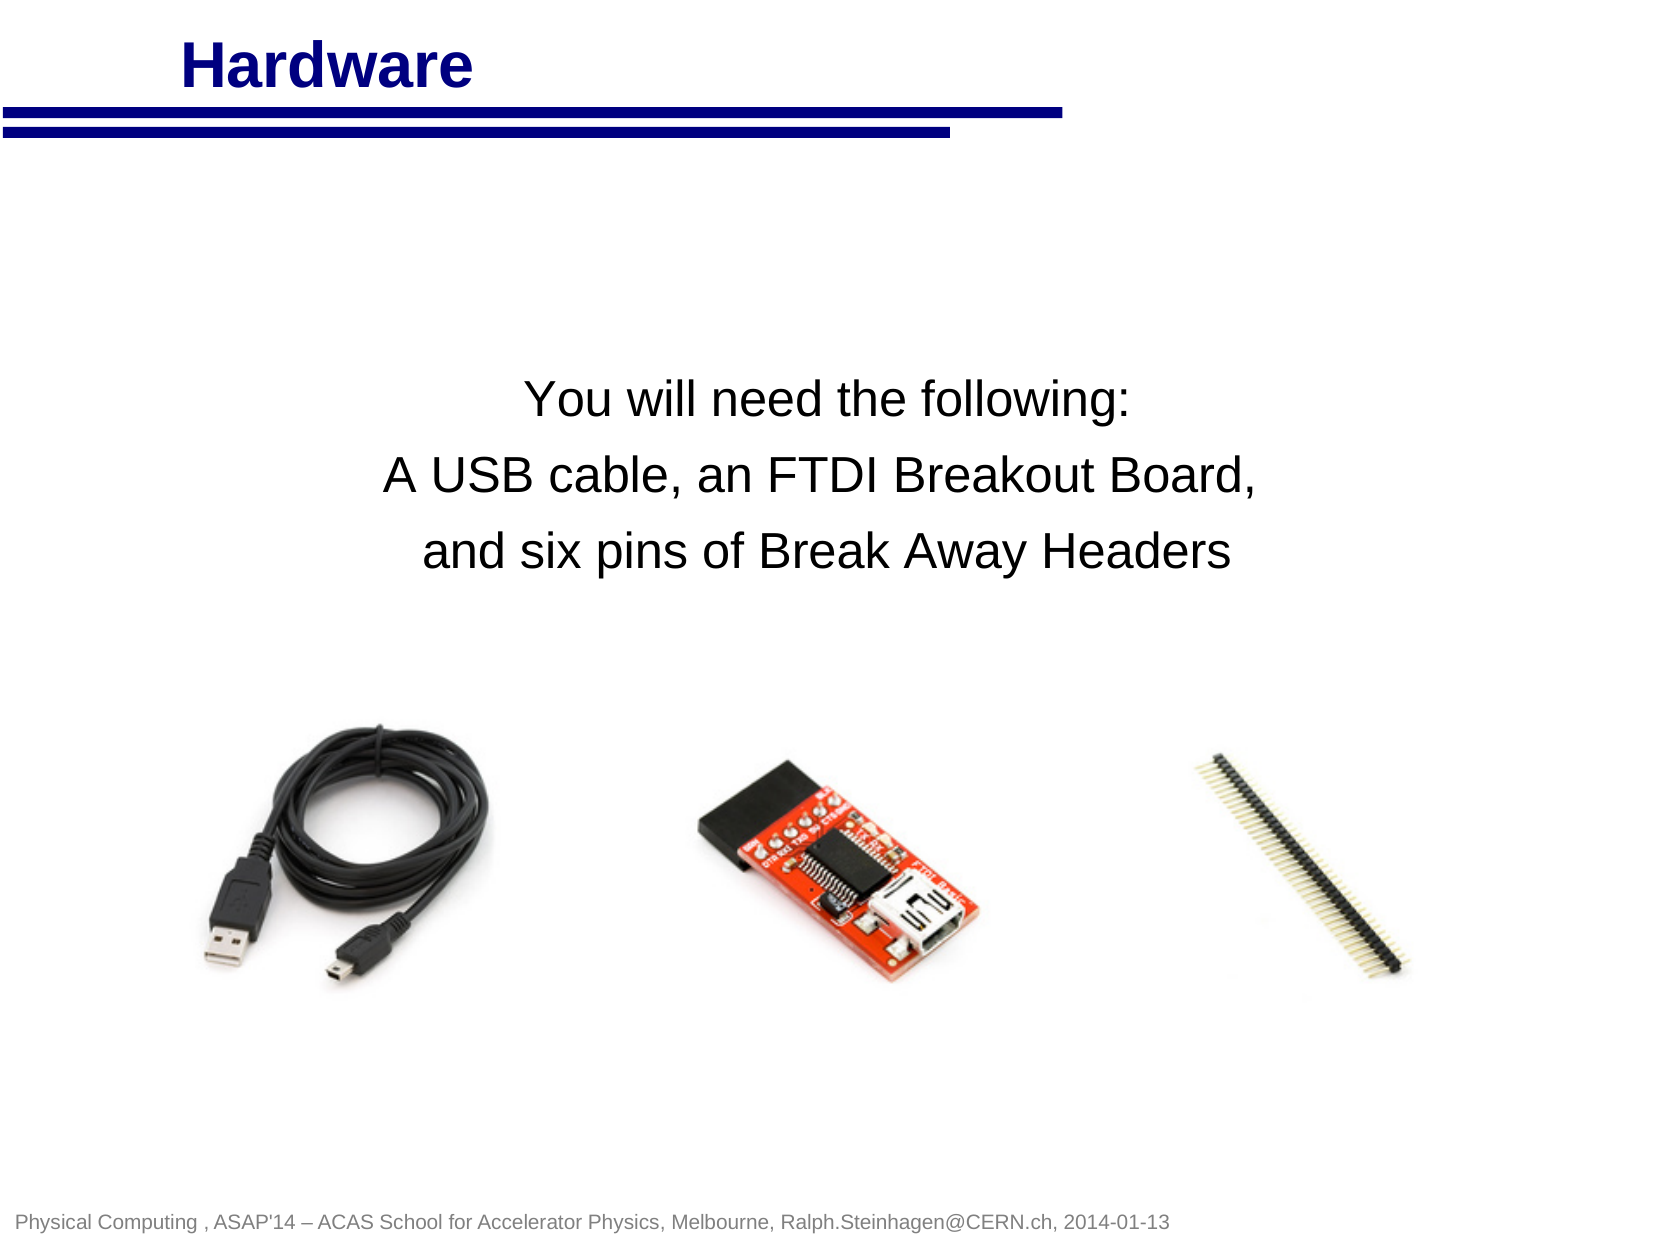

# Hardware
You will need the following:
A USB cable, an FTDI Breakout Board,
and six pins of Break Away Headers